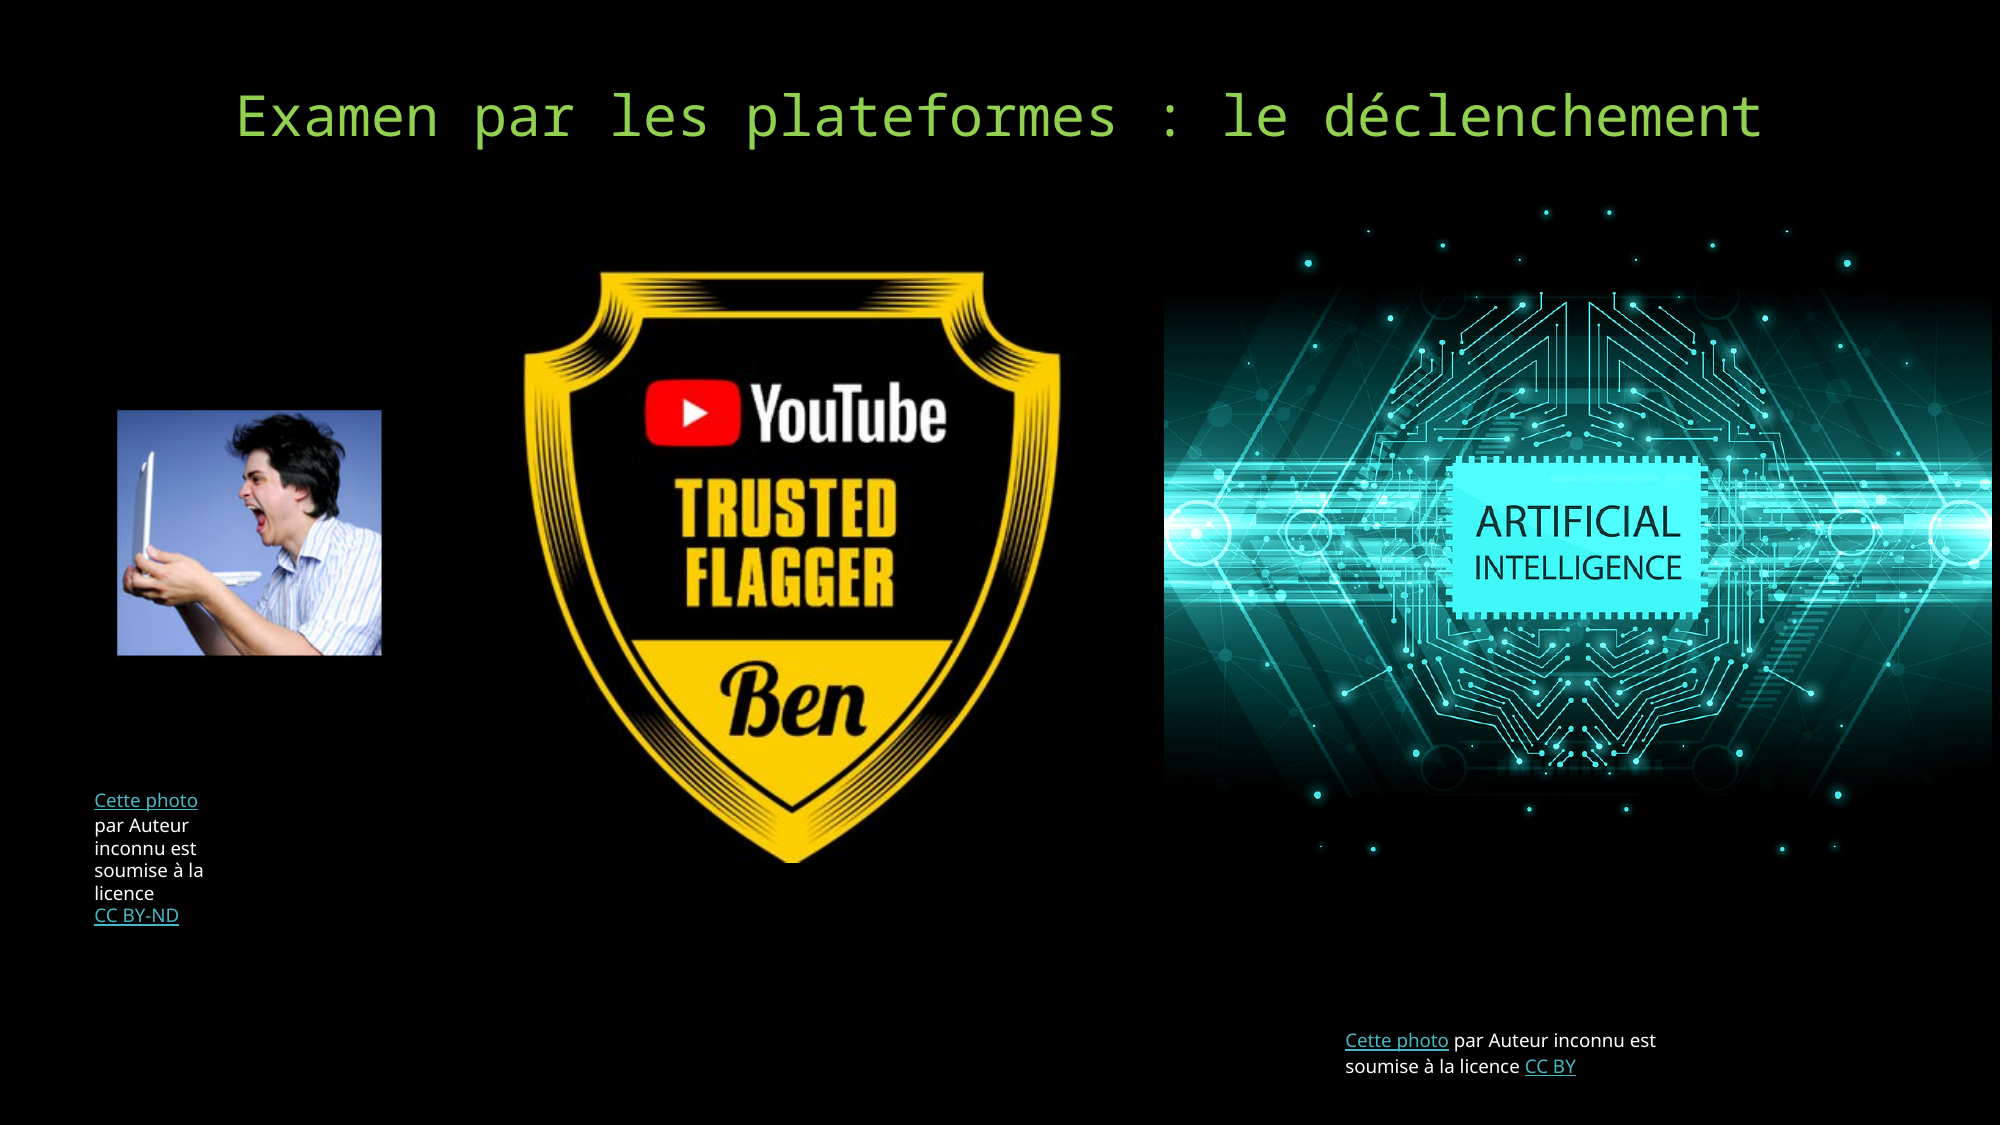

# Examen par les plateformes : le déclenchement
Cette photo par Auteur inconnu est soumise à la licence CC BY-ND
Cette photo par Auteur inconnu est soumise à la licence CC BY